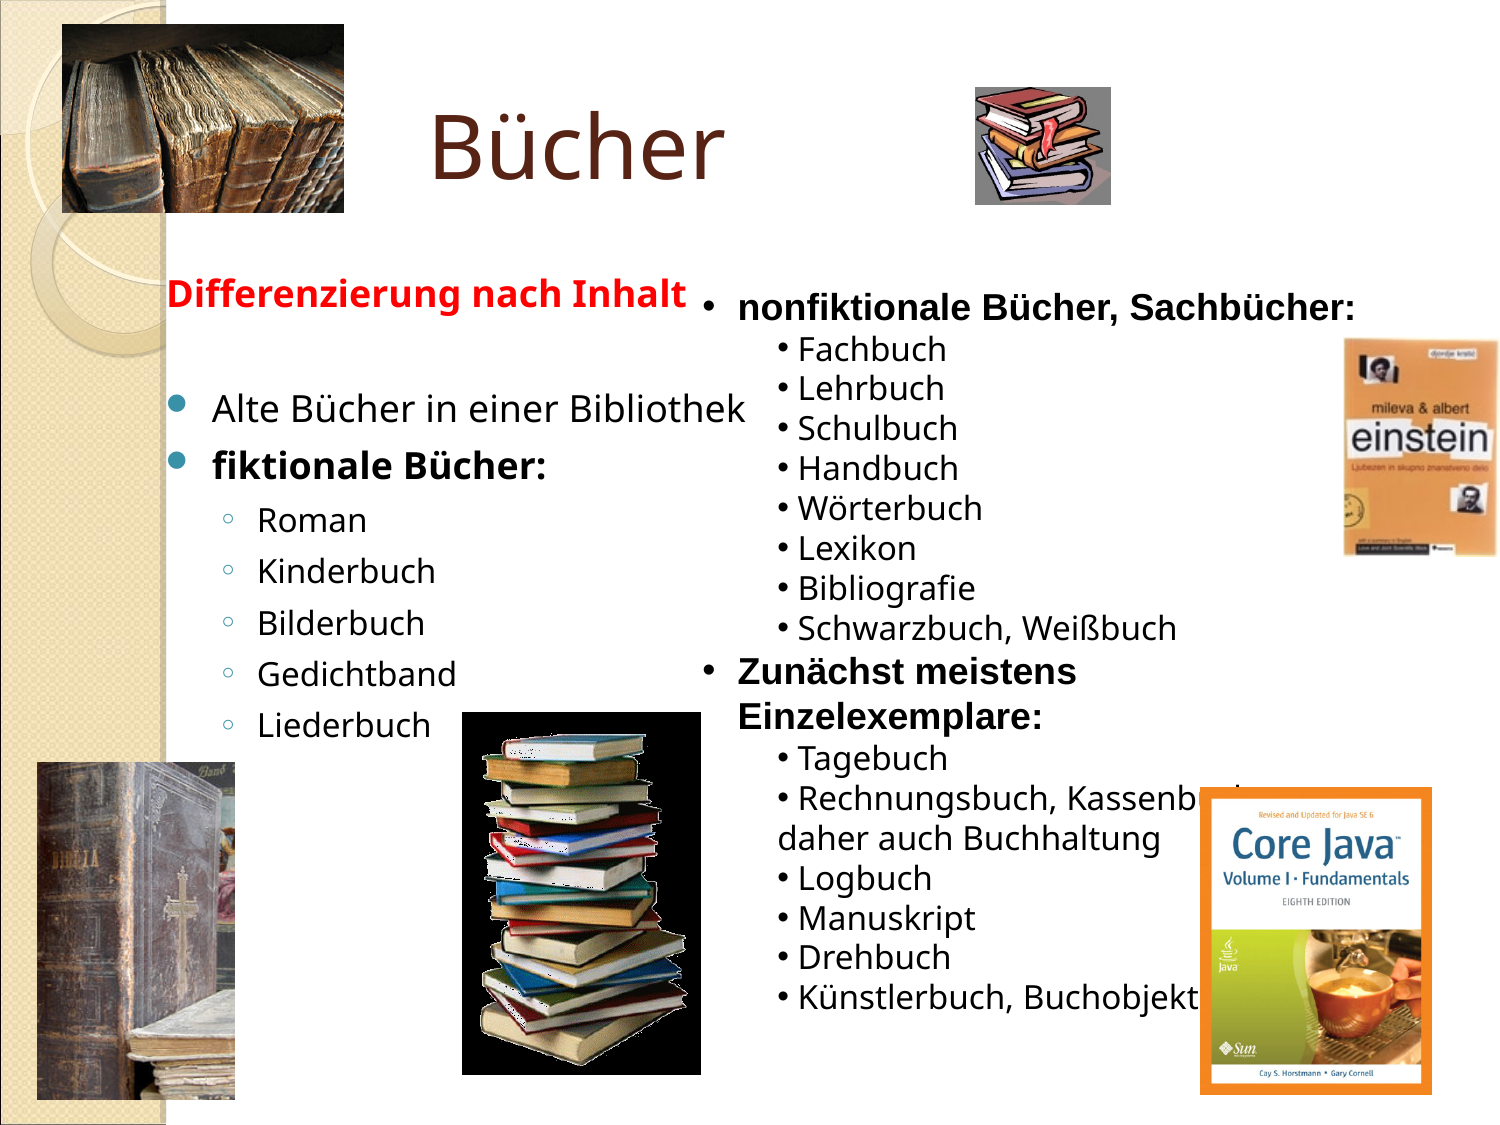

Bücher
Differenzierung nach Inhalt
Alte Bücher in einer Bibliothek
fiktionale Bücher:
Roman
Kinderbuch
Bilderbuch
Gedichtband
Liederbuch
nonfiktionale Bücher, Sachbücher:
 Fachbuch
 Lehrbuch
 Schulbuch
 Handbuch
 Wörterbuch
 Lexikon
 Bibliografie
 Schwarzbuch, Weißbuch
Zunächst meistens Einzelexemplare:
 Tagebuch
 Rechnungsbuch, Kassenbuch – daher auch Buchhaltung
 Logbuch
 Manuskript
 Drehbuch
 Künstlerbuch, Buchobjekt